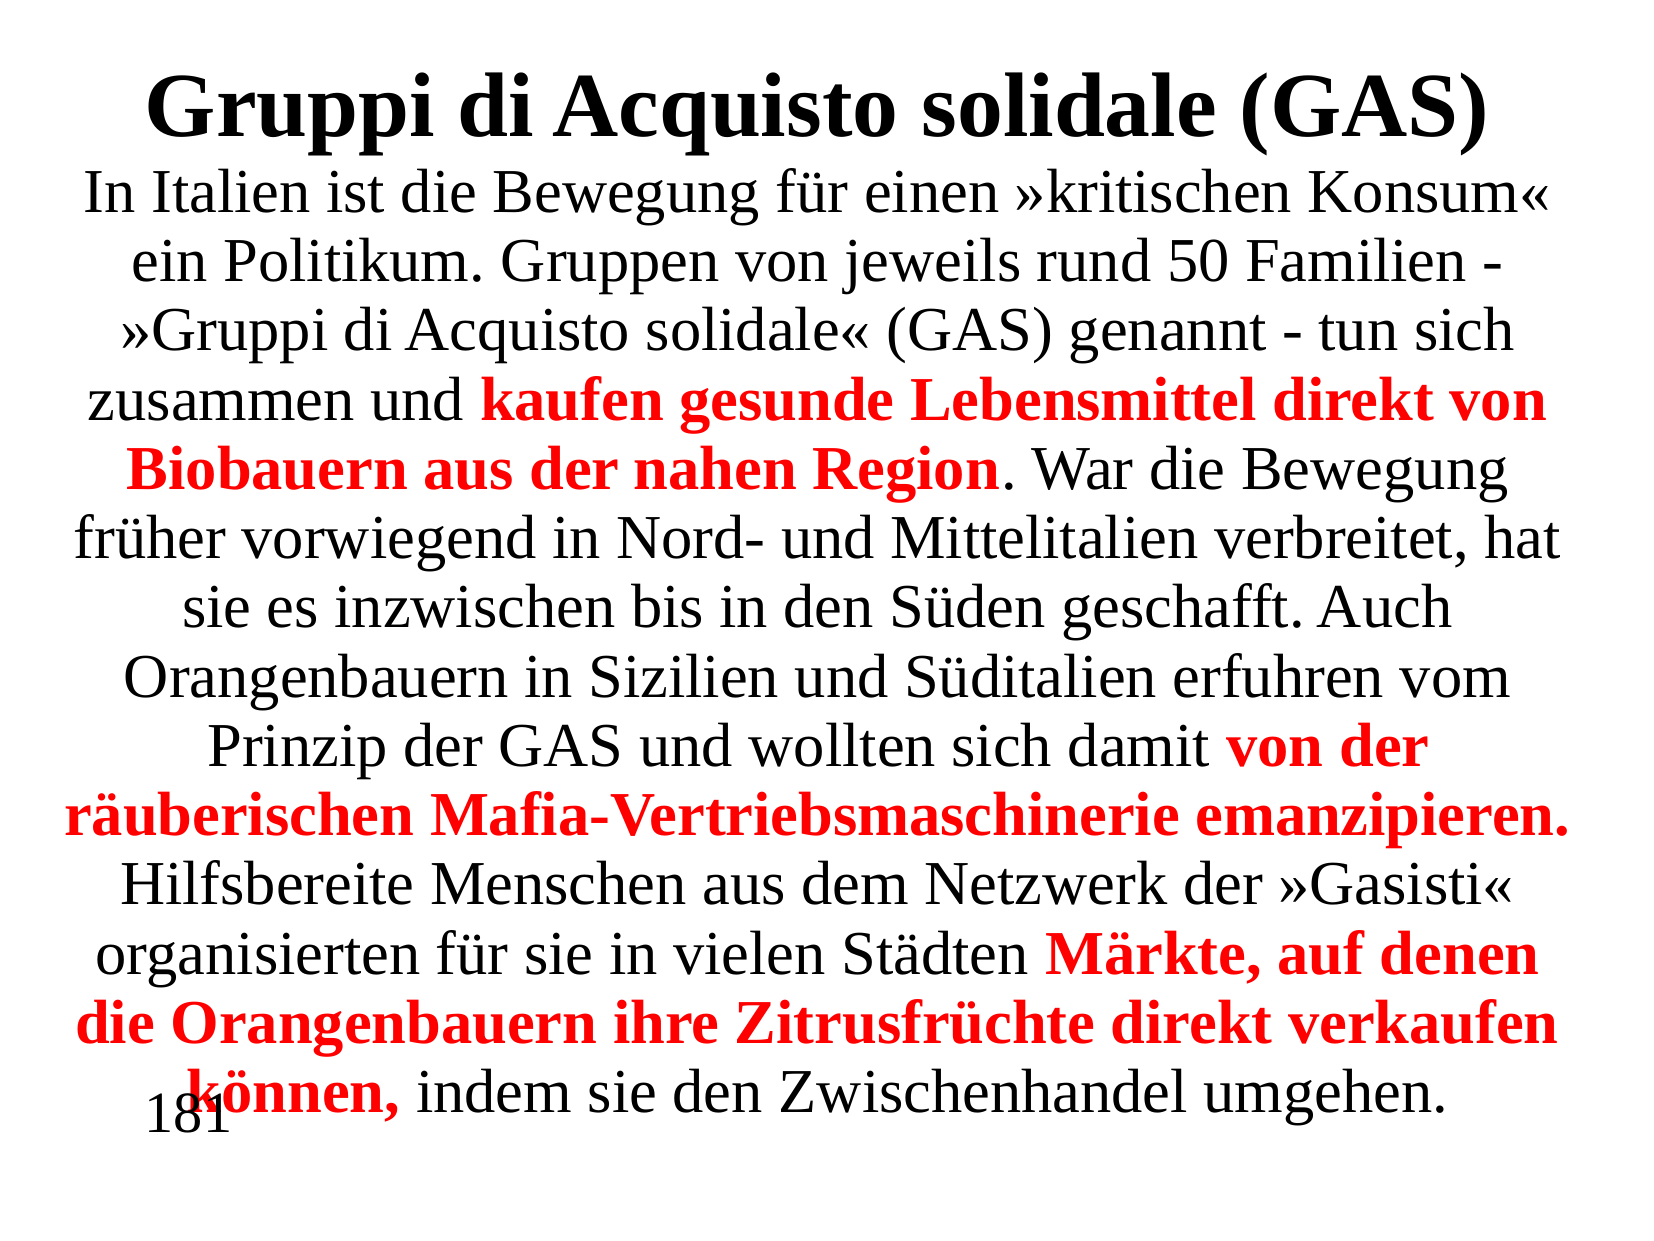

Gruppi di Acquisto solidale (GAS)
In Italien ist die Bewegung für einen »kritischen Konsum« ein Politikum. Gruppen von jeweils rund 50 Familien - »Gruppi di Acquisto solidale« (GAS) genannt - tun sich zusammen und kaufen gesunde Lebensmittel direkt von Biobauern aus der nahen Region. War die Bewegung früher vorwiegend in Nord- und Mittelitalien verbreitet, hat sie es inzwischen bis in den Süden geschafft. Auch Orangenbauern in Sizilien und Süditalien erfuhren vom Prinzip der GAS und wollten sich damit von der räuberischen Mafia-Vertriebsmaschinerie emanzipieren. Hilfsbereite Menschen aus dem Netzwerk der »Gasisti« organisierten für sie in vielen Städten Märkte, auf denen die Orangenbauern ihre Zitrusfrüchte direkt verkaufen können, indem sie den Zwischenhandel umgehen.